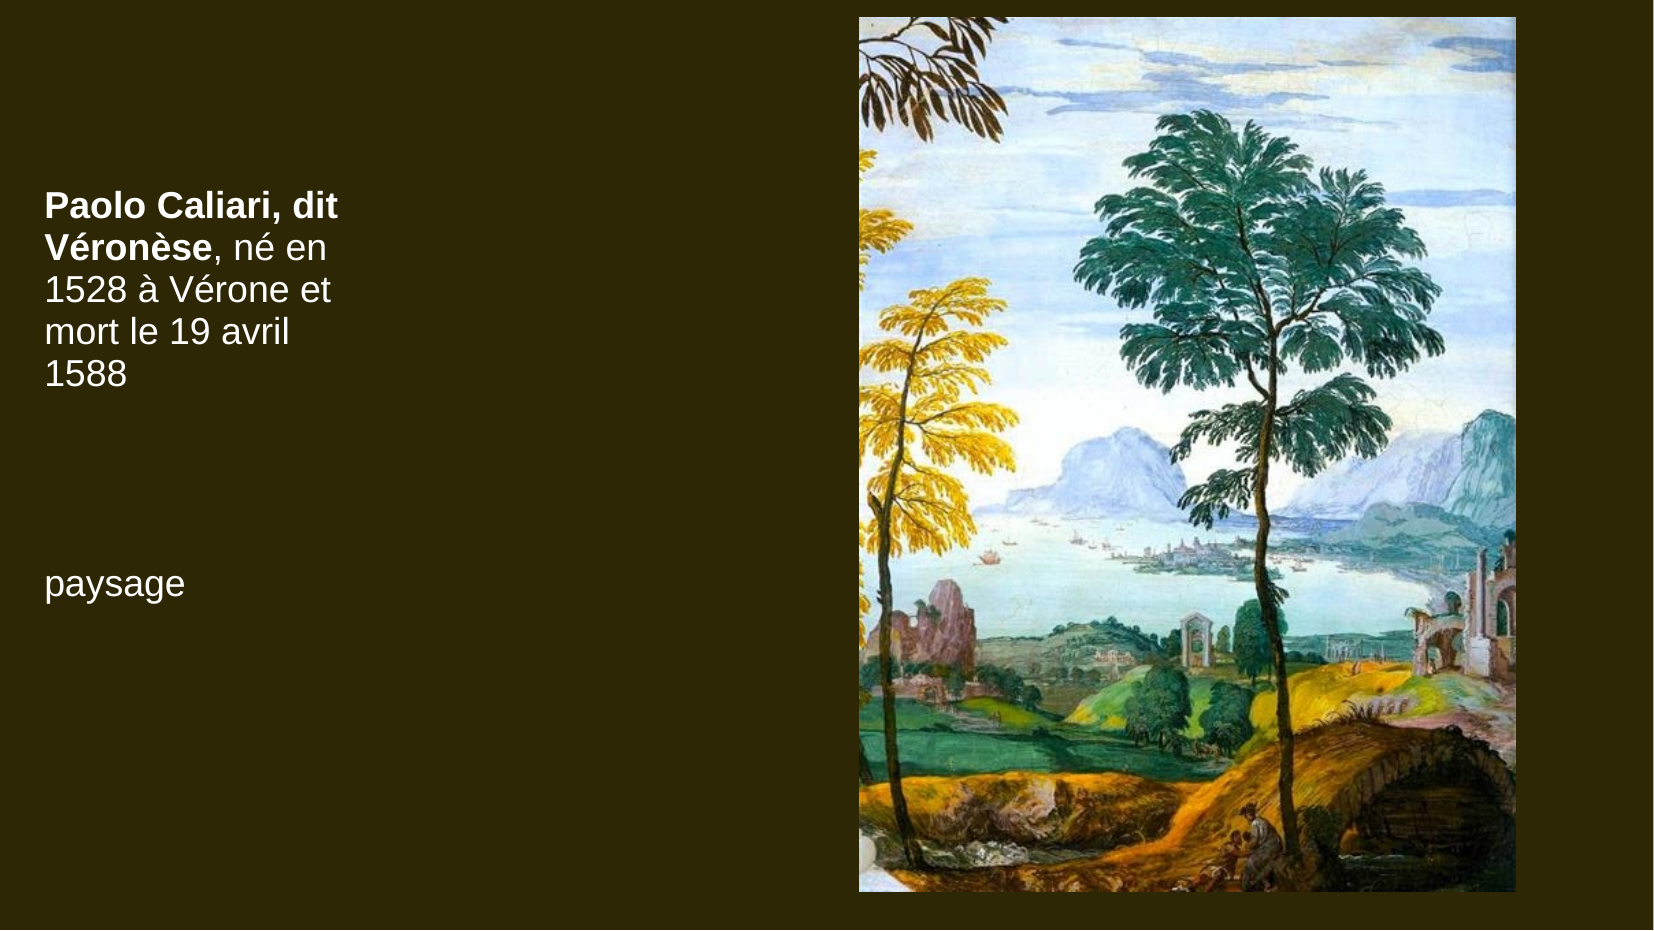

Paolo Caliari, dit Véronèse, né en 1528 à Vérone et mort le 19 avril 1588
paysage